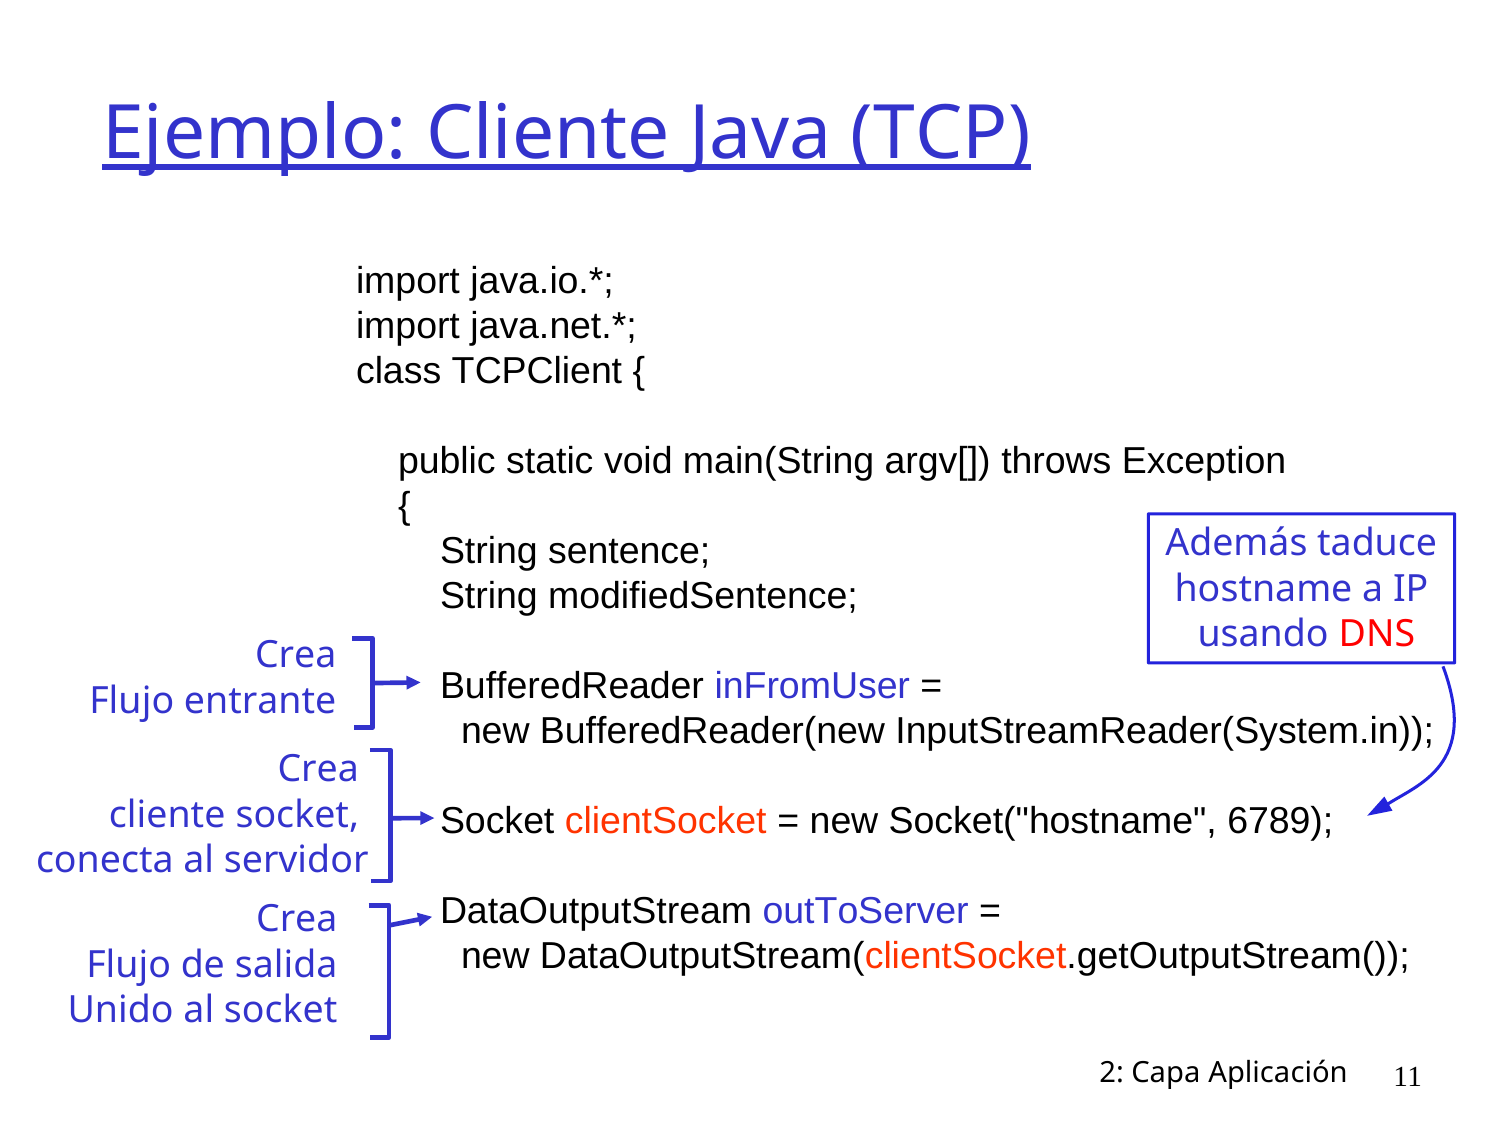

# Ejemplo: Cliente Java (TCP)‏
import java.io.*;
import java.net.*;
class TCPClient {
 public static void main(String argv[]) throws Exception
 {
 String sentence;
 String modifiedSentence;
 BufferedReader inFromUser =
 new BufferedReader(new InputStreamReader(System.in));
 Socket clientSocket = new Socket("hostname", 6789);
 DataOutputStream outToServer =
 new DataOutputStream(clientSocket.getOutputStream());
Además taduce
 hostname a IP
 usando DNS
Crea
Flujo entrante
Crea
cliente socket,
conecta al servidor
Crea
Flujo de salida
Unido al socket